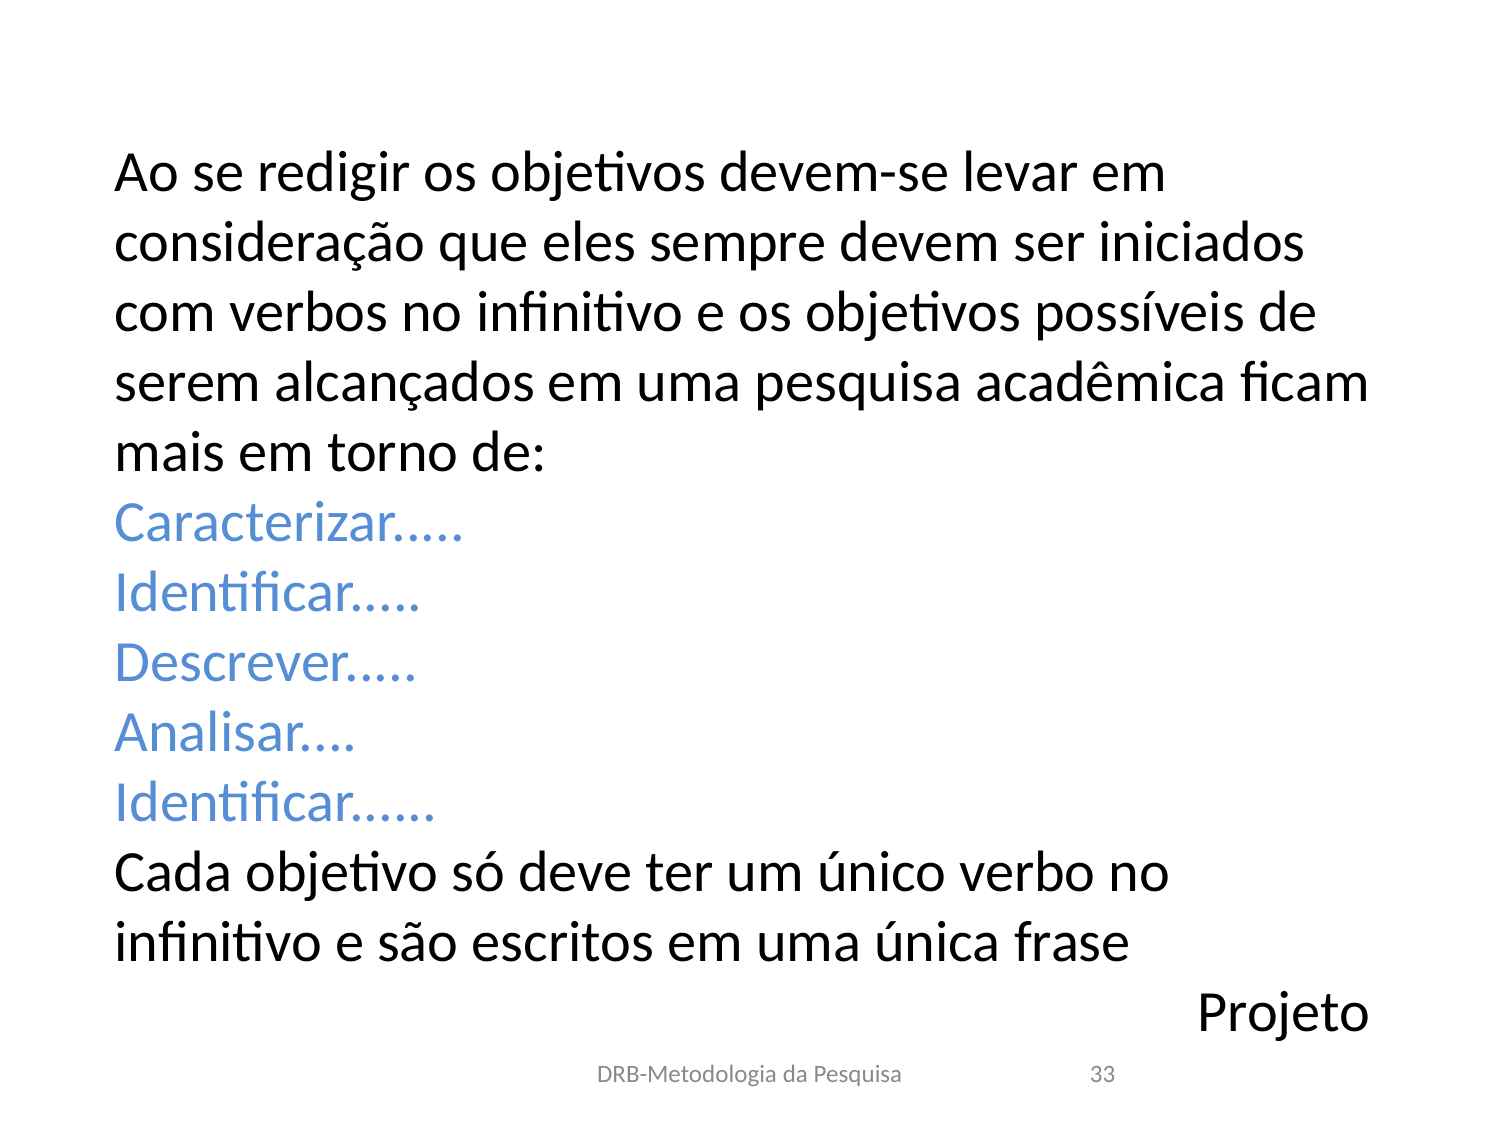

Ao se redigir os objetivos devem-se levar em consideração que eles sempre devem ser iniciados com verbos no infinitivo e os objetivos possíveis de serem alcançados em uma pesquisa acadêmica ficam mais em torno de:
Caracterizar.....
Identificar.....
Descrever.....
Analisar....
Identificar......
Cada objetivo só deve ter um único verbo no infinitivo e são escritos em uma única frase
Projeto
DRB-Metodologia da Pesquisa